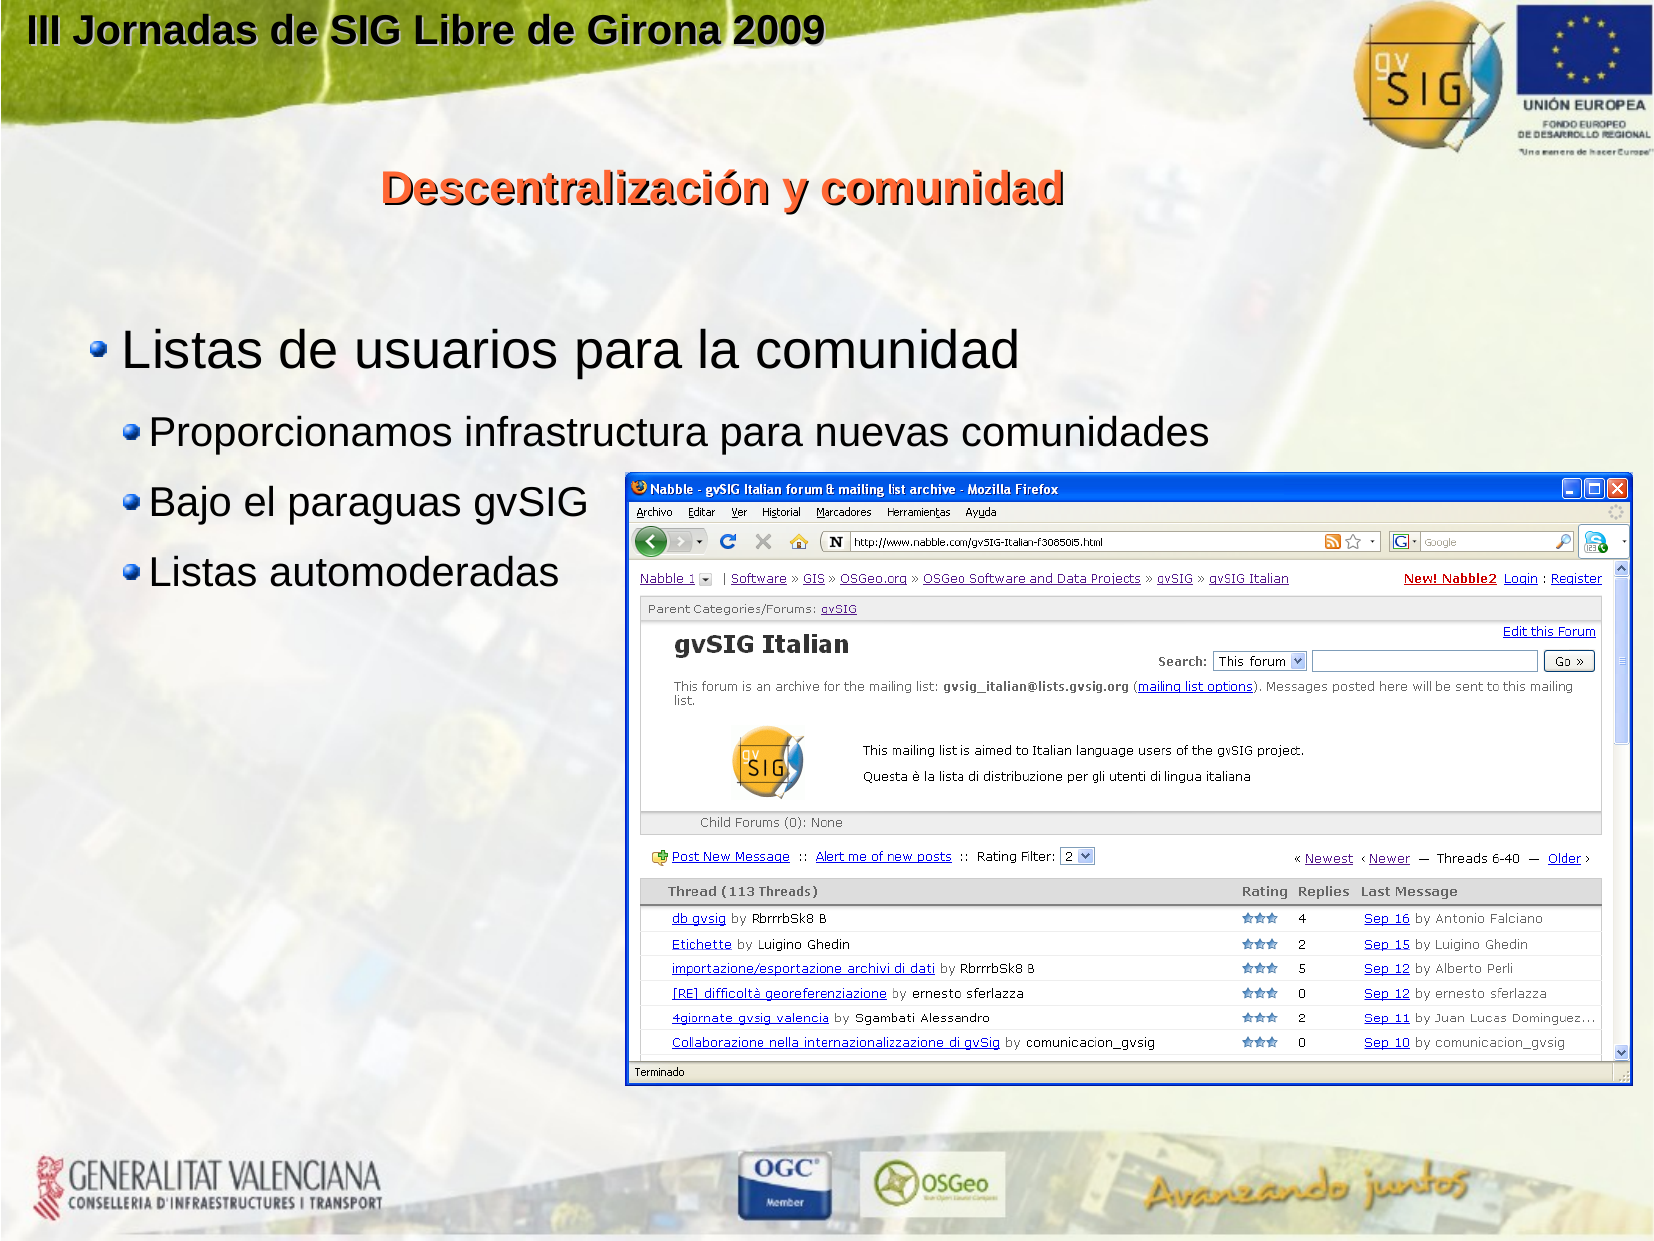

Descentralización y comunidad
# Listas de usuarios para la comunidad
Proporcionamos infrastructura para nuevas comunidades
Bajo el paraguas gvSIG
Listas automoderadas